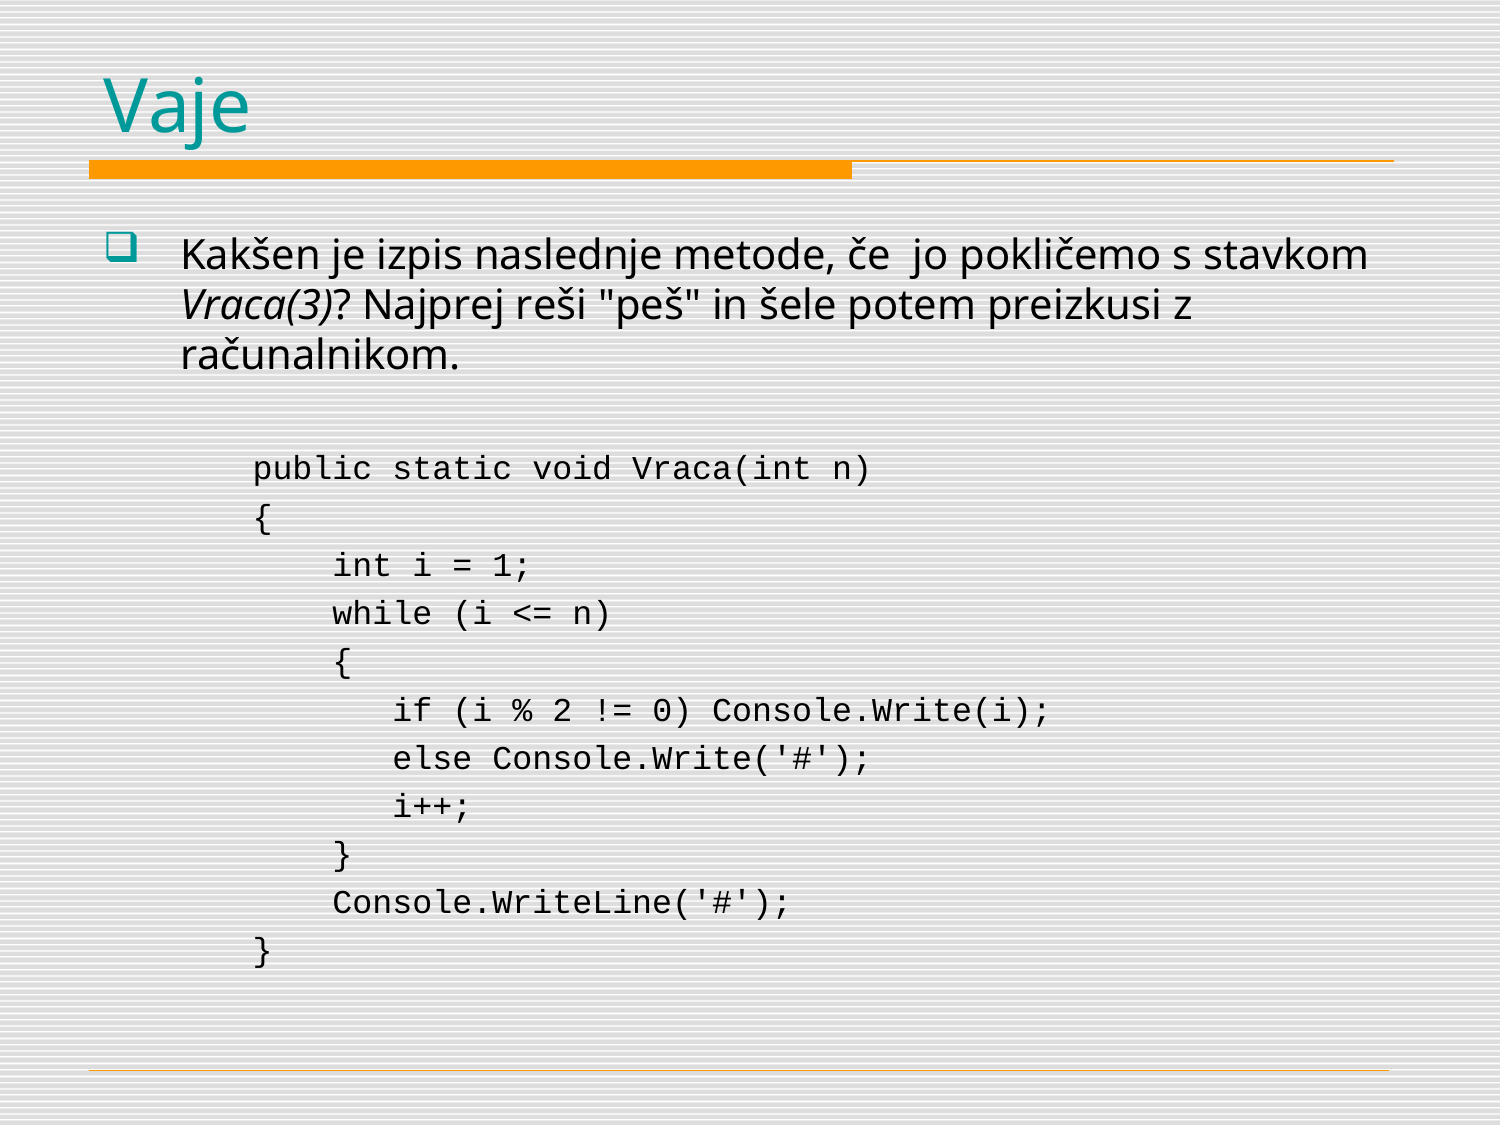

# Vaje
Kakšen je izpis naslednje metode, če jo pokličemo s stavkom Vraca(3)? Najprej reši "peš" in šele potem preizkusi z računalnikom.
public static void Vraca(int n)
{
 int i = 1;
 while (i <= n)
 {
 if (i % 2 != 0) Console.Write(i);
 else Console.Write('#');
 i++;
 }
 Console.WriteLine('#');
}